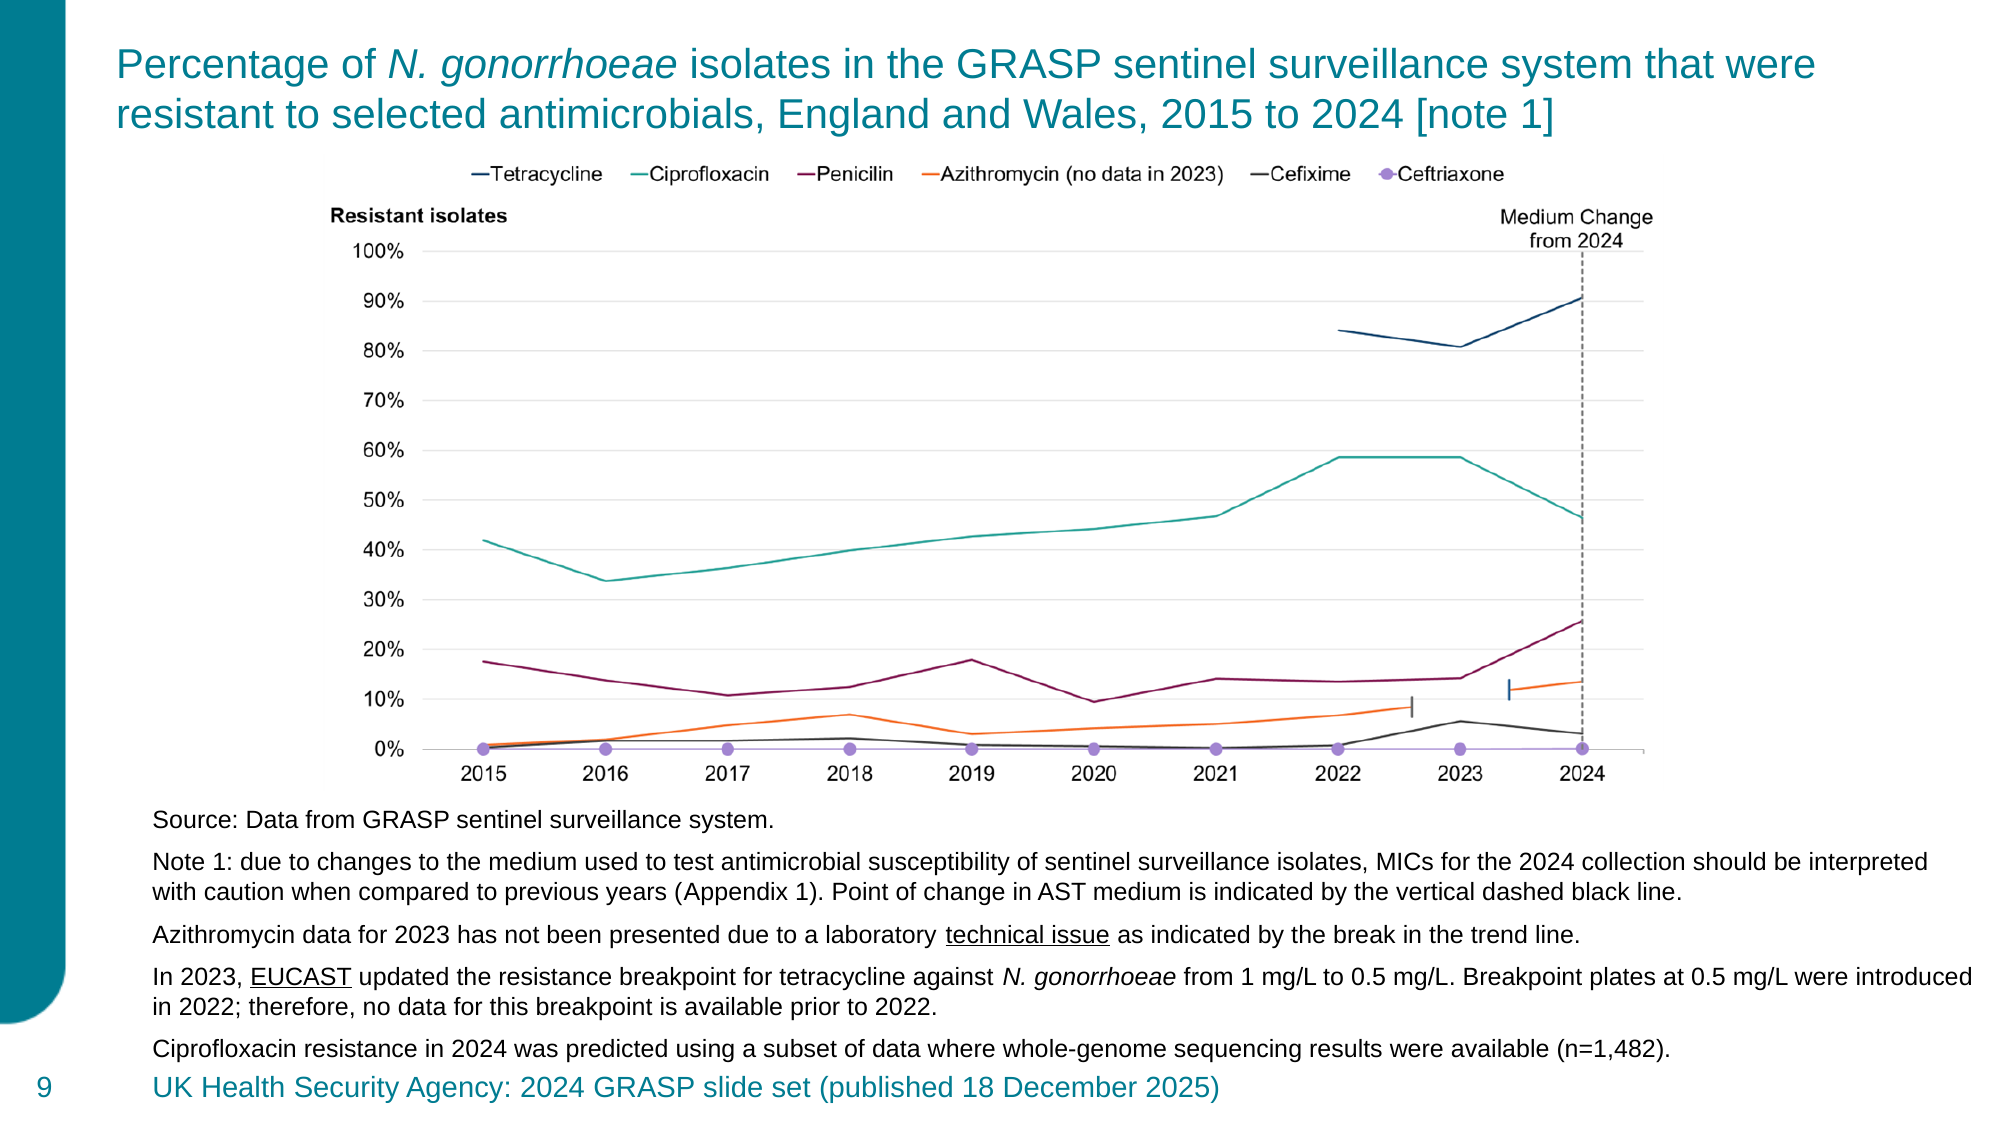

# Percentage of N. gonorrhoeae isolates in the GRASP sentinel surveillance system that were resistant to selected antimicrobials, England and Wales, 2015 to 2024 [note 1]
Source: Data from GRASP sentinel surveillance system.
Note 1: due to changes to the medium used to test antimicrobial susceptibility of sentinel surveillance isolates, MICs for the 2024 collection should be interpreted with caution when compared to previous years (Appendix 1). Point of change in AST medium is indicated by the vertical dashed black line.
Azithromycin data for 2023 has not been presented due to a laboratory technical issue as indicated by the break in the trend line.
In 2023, EUCAST updated the resistance breakpoint for tetracycline against N. gonorrhoeae from 1 mg/L to 0.5 mg/L. Breakpoint plates at 0.5 mg/L were introduced in 2022; therefore, no data for this breakpoint is available prior to 2022.
Ciprofloxacin resistance in 2024 was predicted using a subset of data where whole-genome sequencing results were available (n=1,482).
UK Health Security Agency: 2024 GRASP slide set (published 18 December 2025)